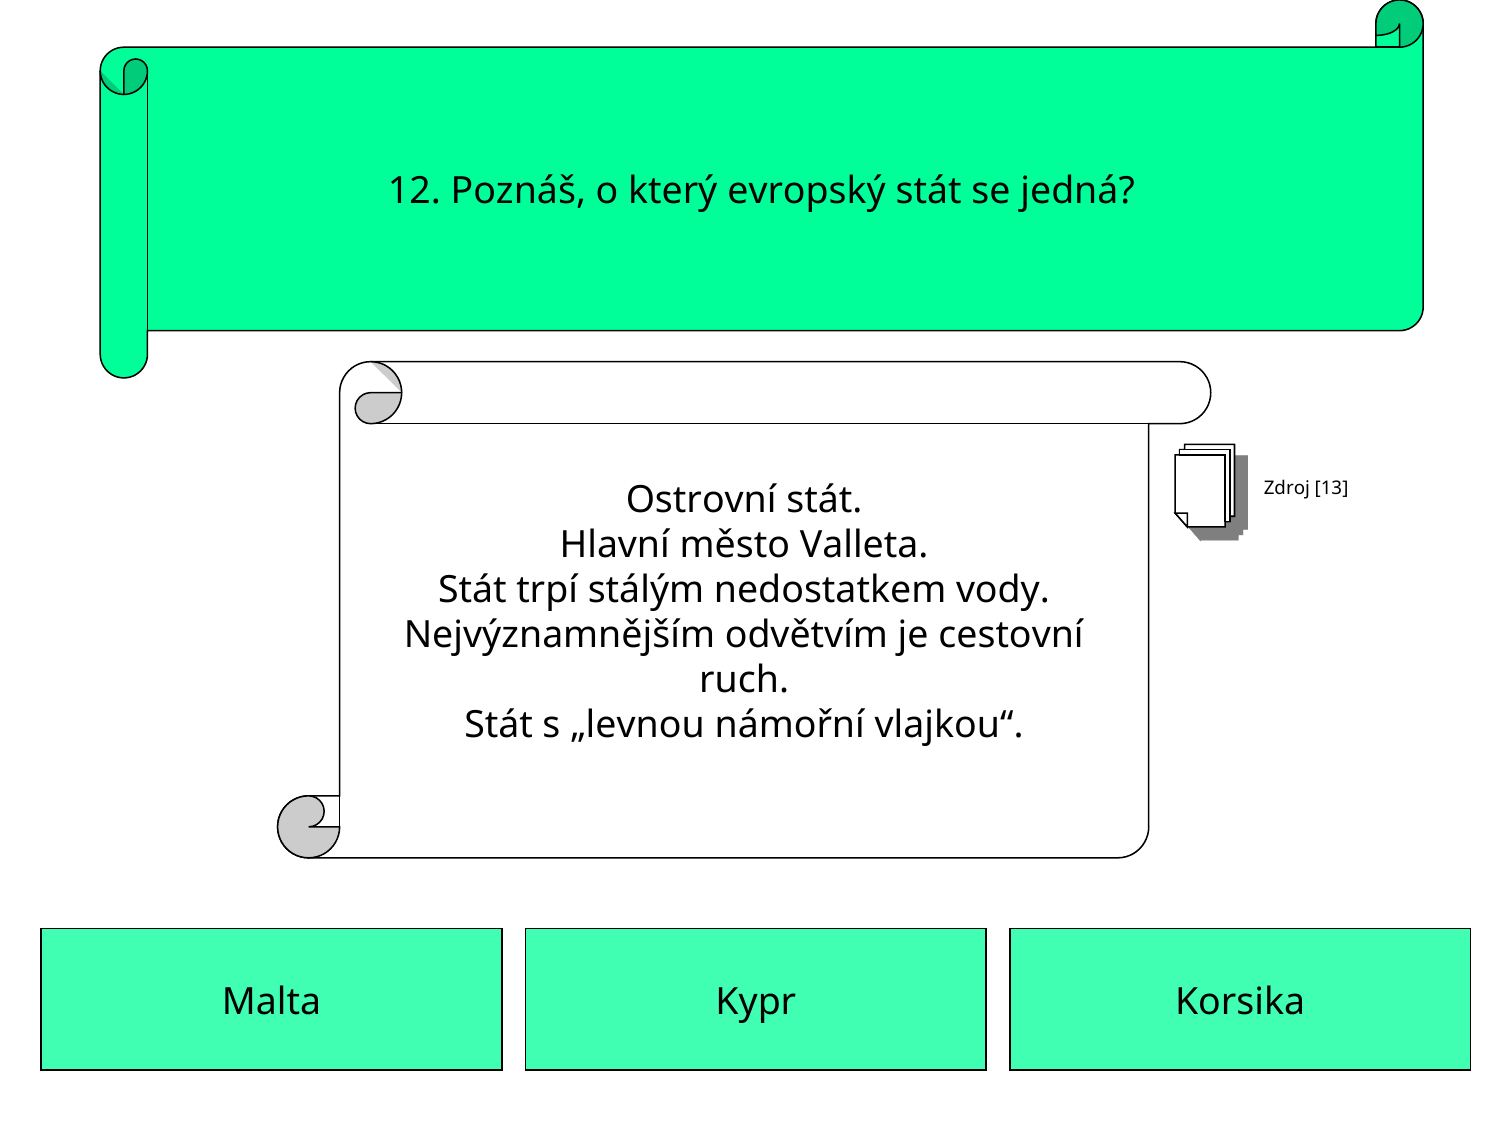

12. Poznáš, o který evropský stát se jedná?
Ostrovní stát.
Hlavní město Valleta.
Stát trpí stálým nedostatkem vody.
Nejvýznamnějším odvětvím je cestovní
ruch.
Stát s „levnou námořní vlajkou“.
Zdroj [13]
Malta
Kypr
Korsika